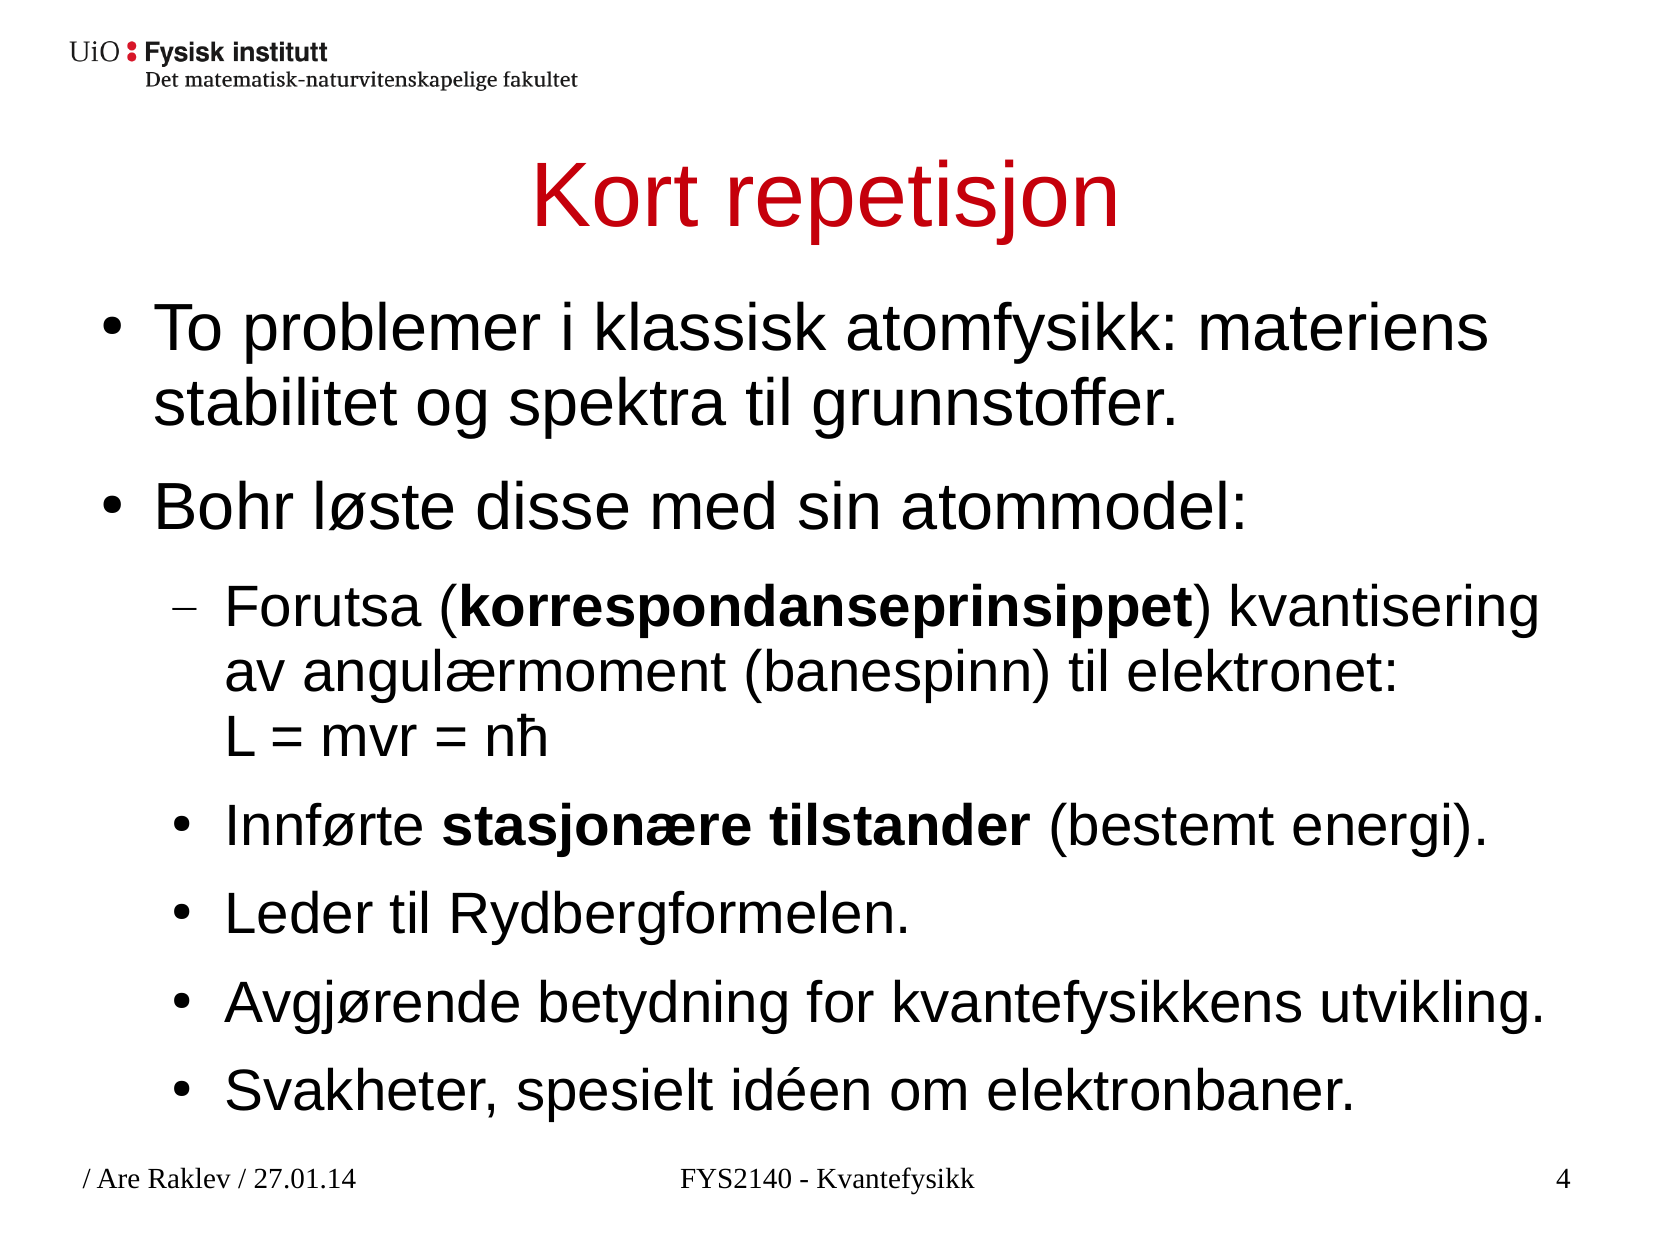

# Kort repetisjon
To problemer i klassisk atomfysikk: materiens stabilitet og spektra til grunnstoffer.
Bohr løste disse med sin atommodel:
Forutsa (korrespondanseprinsippet) kvantisering av angulærmoment (banespinn) til elektronet:
L = mvr = nħ
Innførte stasjonære tilstander (bestemt energi).
Leder til Rydbergformelen.
Avgjørende betydning for kvantefysikkens utvikling.
Svakheter, spesielt idéen om elektronbaner.
/ Are Raklev / 27.01.14
FYS2140 - Kvantefysikk
4